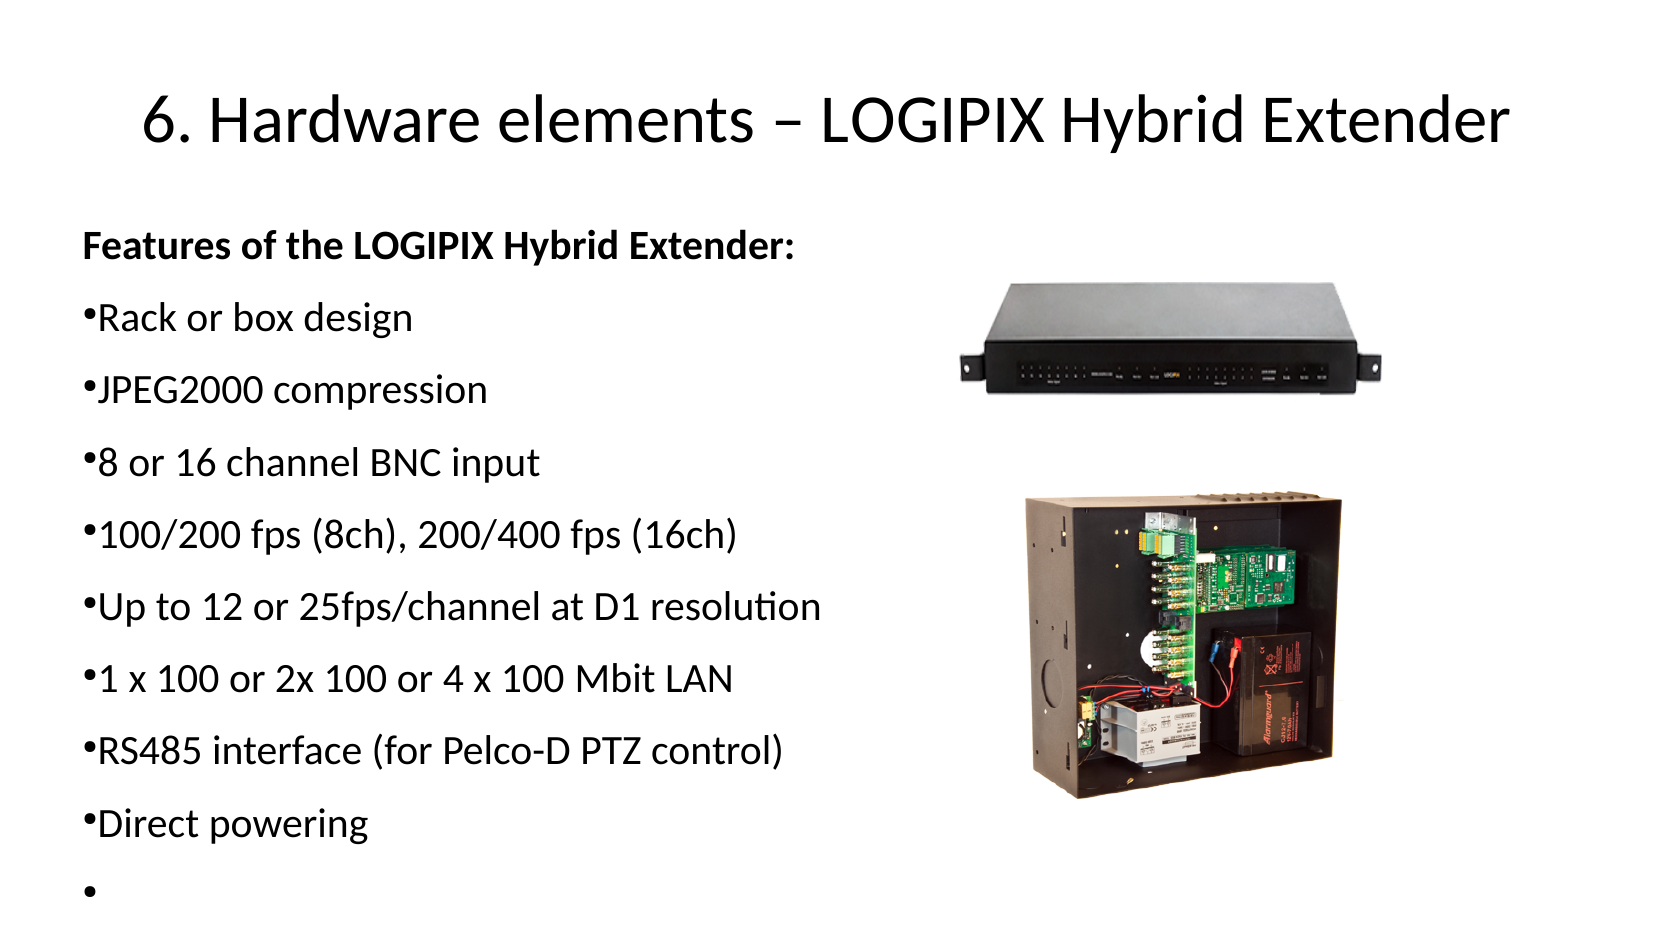

# 6. Hardware elements – LOGIPIX Hybrid Extender
Features of the LOGIPIX Hybrid Extender:
Rack or box design
JPEG2000 compression
8 or 16 channel BNC input
100/200 fps (8ch), 200/400 fps (16ch)
Up to 12 or 25fps/channel at D1 resolution
1 x 100 or 2x 100 or 4 x 100 Mbit LAN
RS485 interface (for Pelco-D PTZ control)
Direct powering